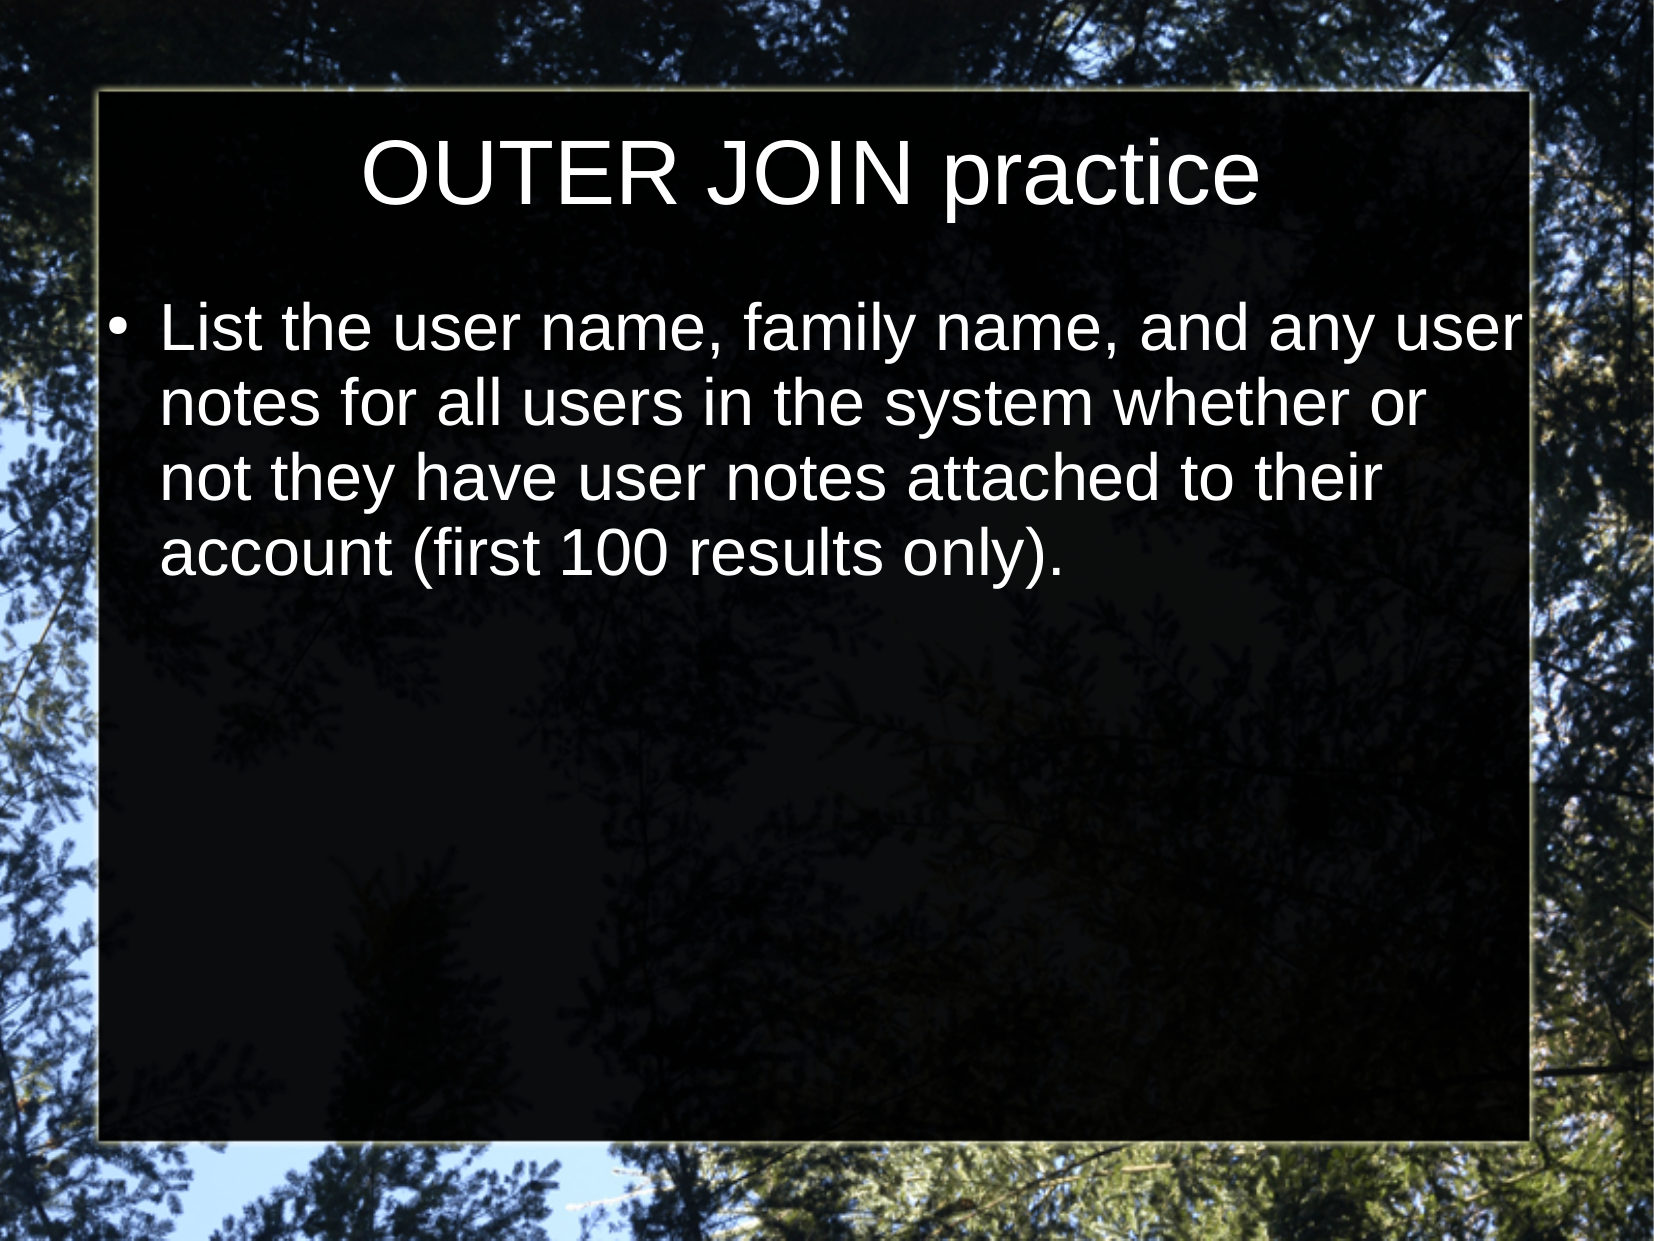

# OUTER JOIN practice
List the user name, family name, and any user notes for all users in the system whether or not they have user notes attached to their account (first 100 results only).